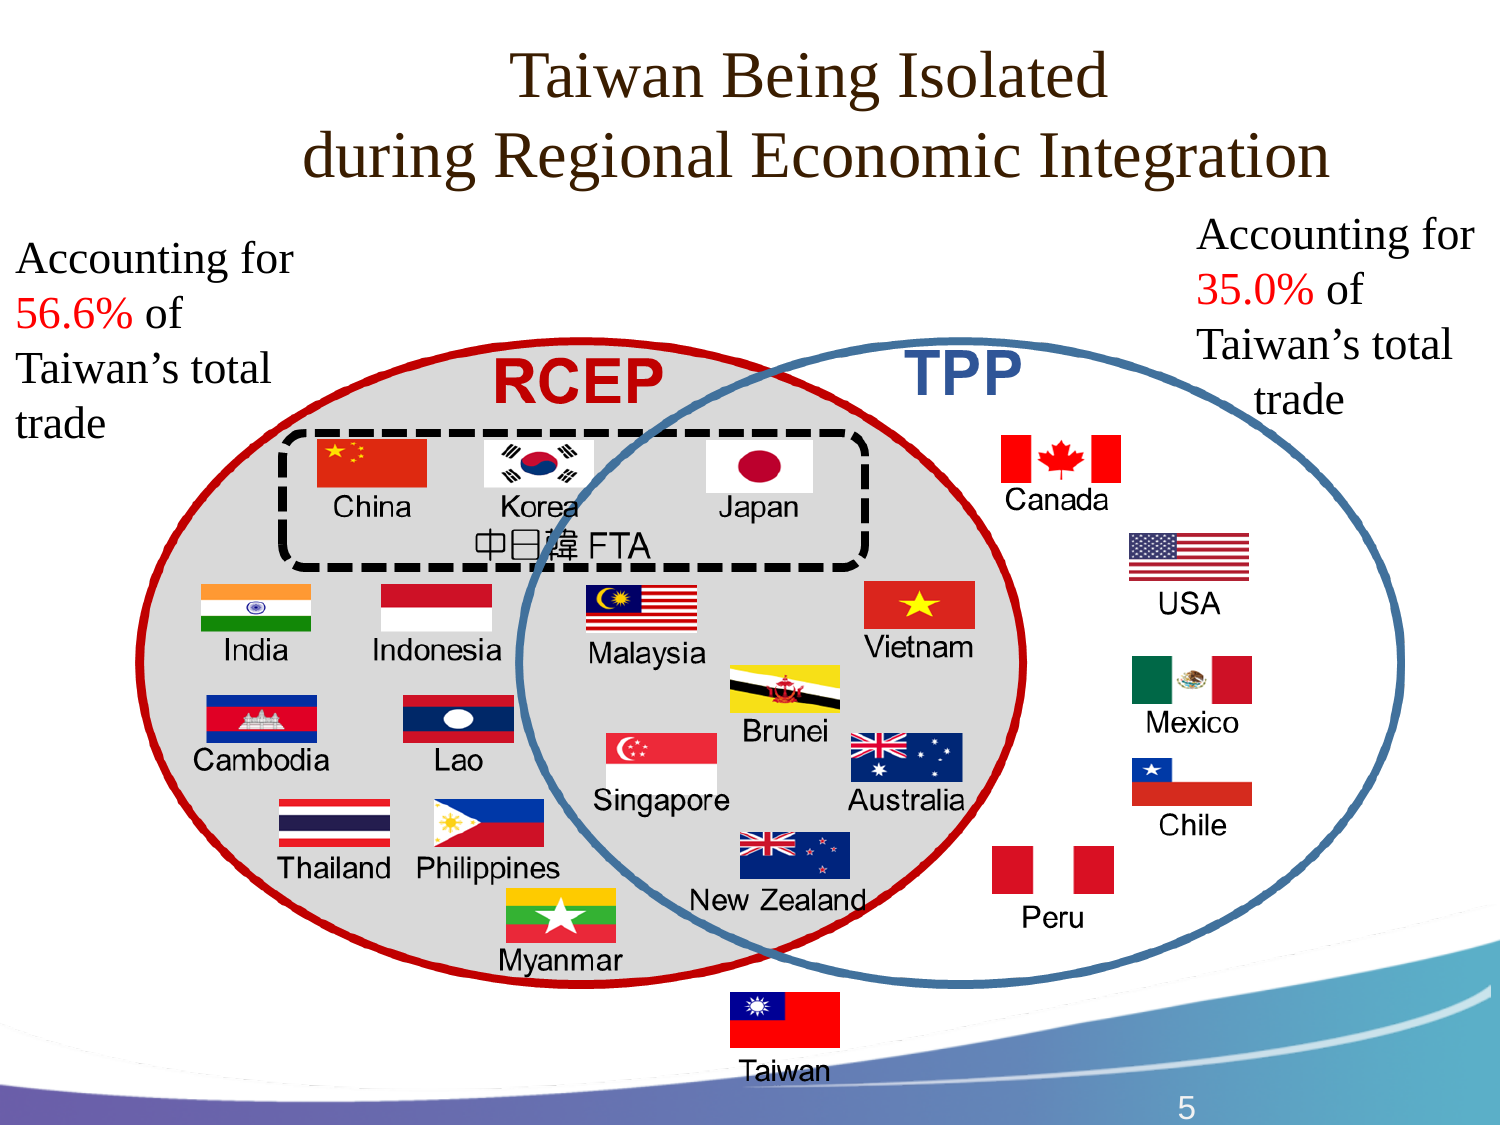

Taiwan Being Isolated
during Regional Economic Integration
Accounting for 35.0% of
Taiwan’s total
 trade
Accounting for 56.6% of
Taiwan’s total trade